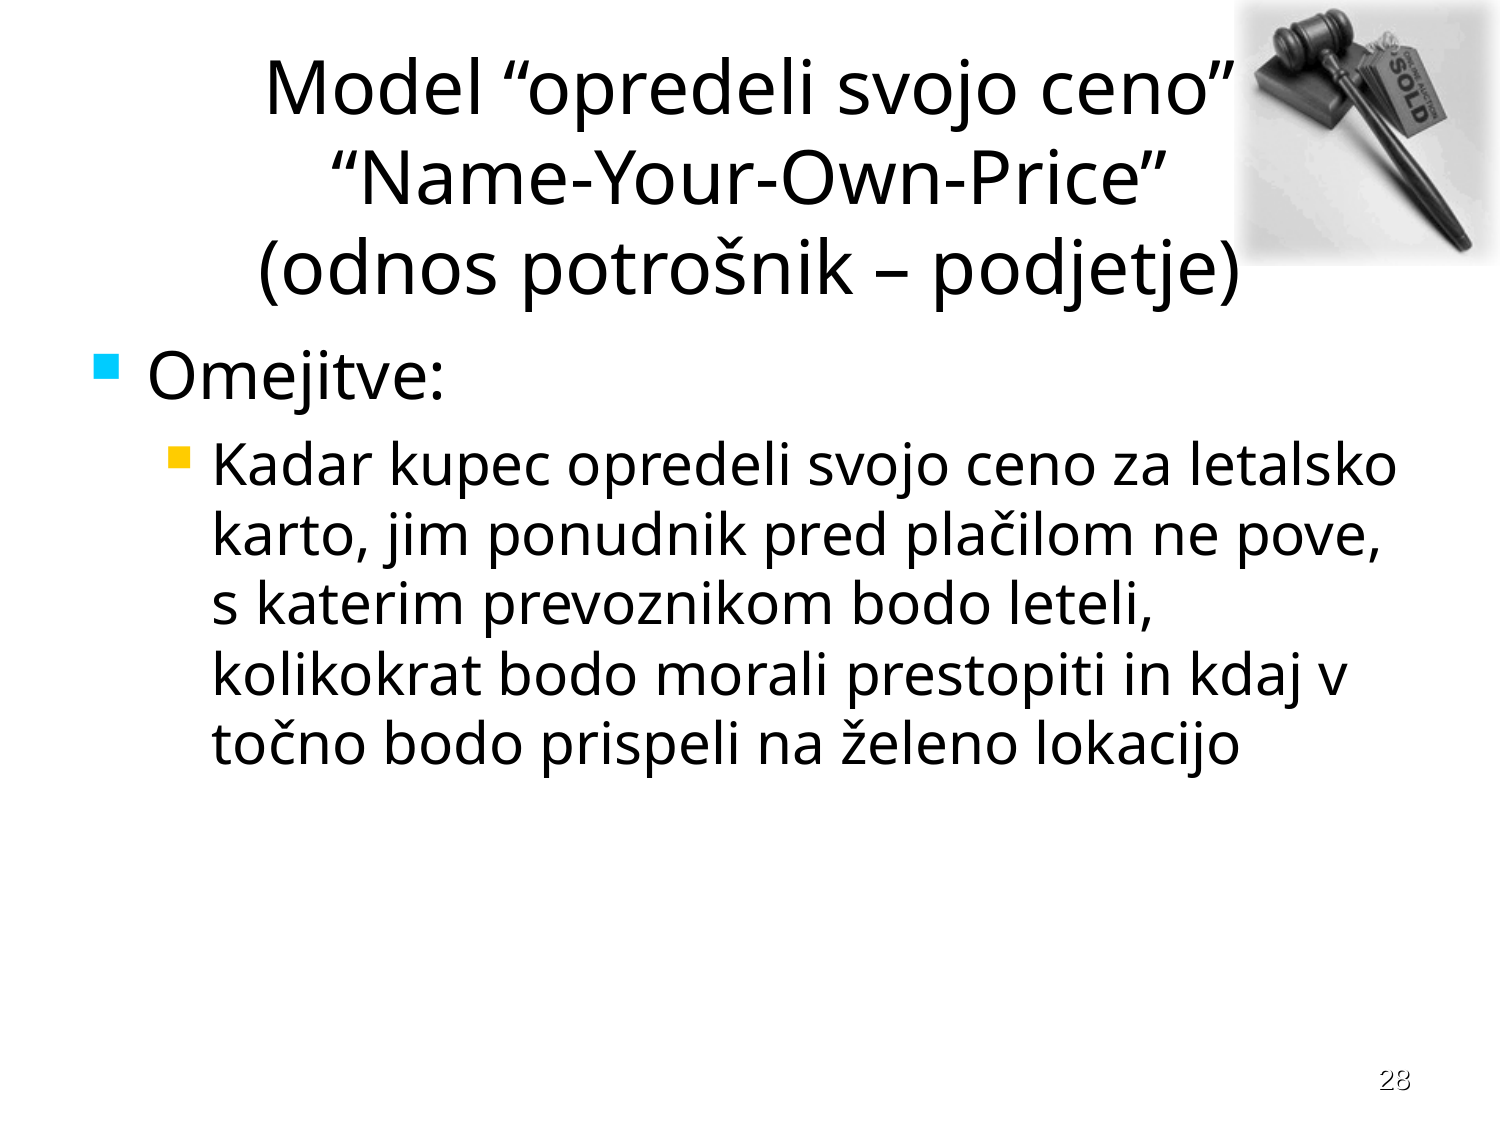

# Model “opredeli svojo ceno” “Name-Your-Own-Price” (odnos potrošnik – podjetje)
Omejitve:
Kadar kupec opredeli svojo ceno za letalsko karto, jim ponudnik pred plačilom ne pove, s katerim prevoznikom bodo leteli, kolikokrat bodo morali prestopiti in kdaj v točno bodo prispeli na želeno lokacijo